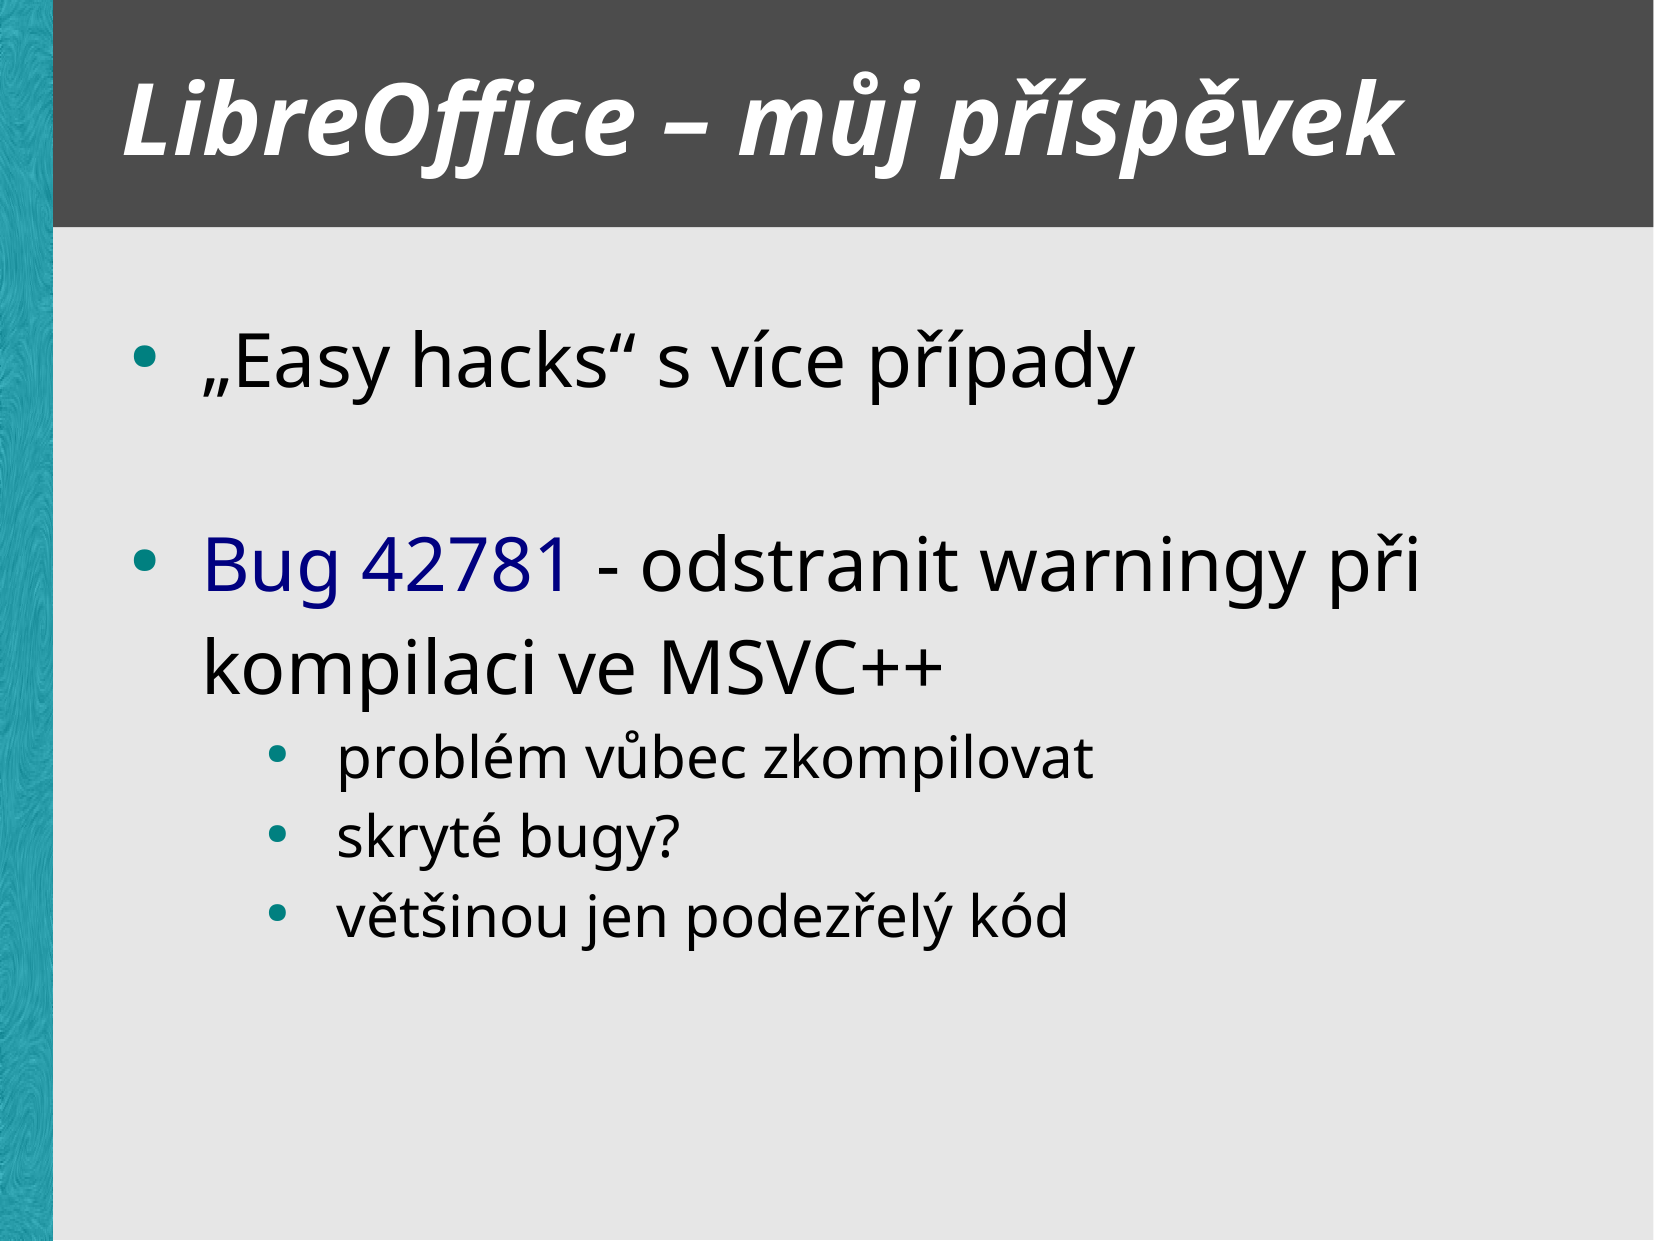

# LibreOffice – můj příspěvek
„Easy hacks“ s více případy
Bug 42781 - odstranit warningy při kompilaci ve MSVC++
problém vůbec zkompilovat
skryté bugy?
většinou jen podezřelý kód